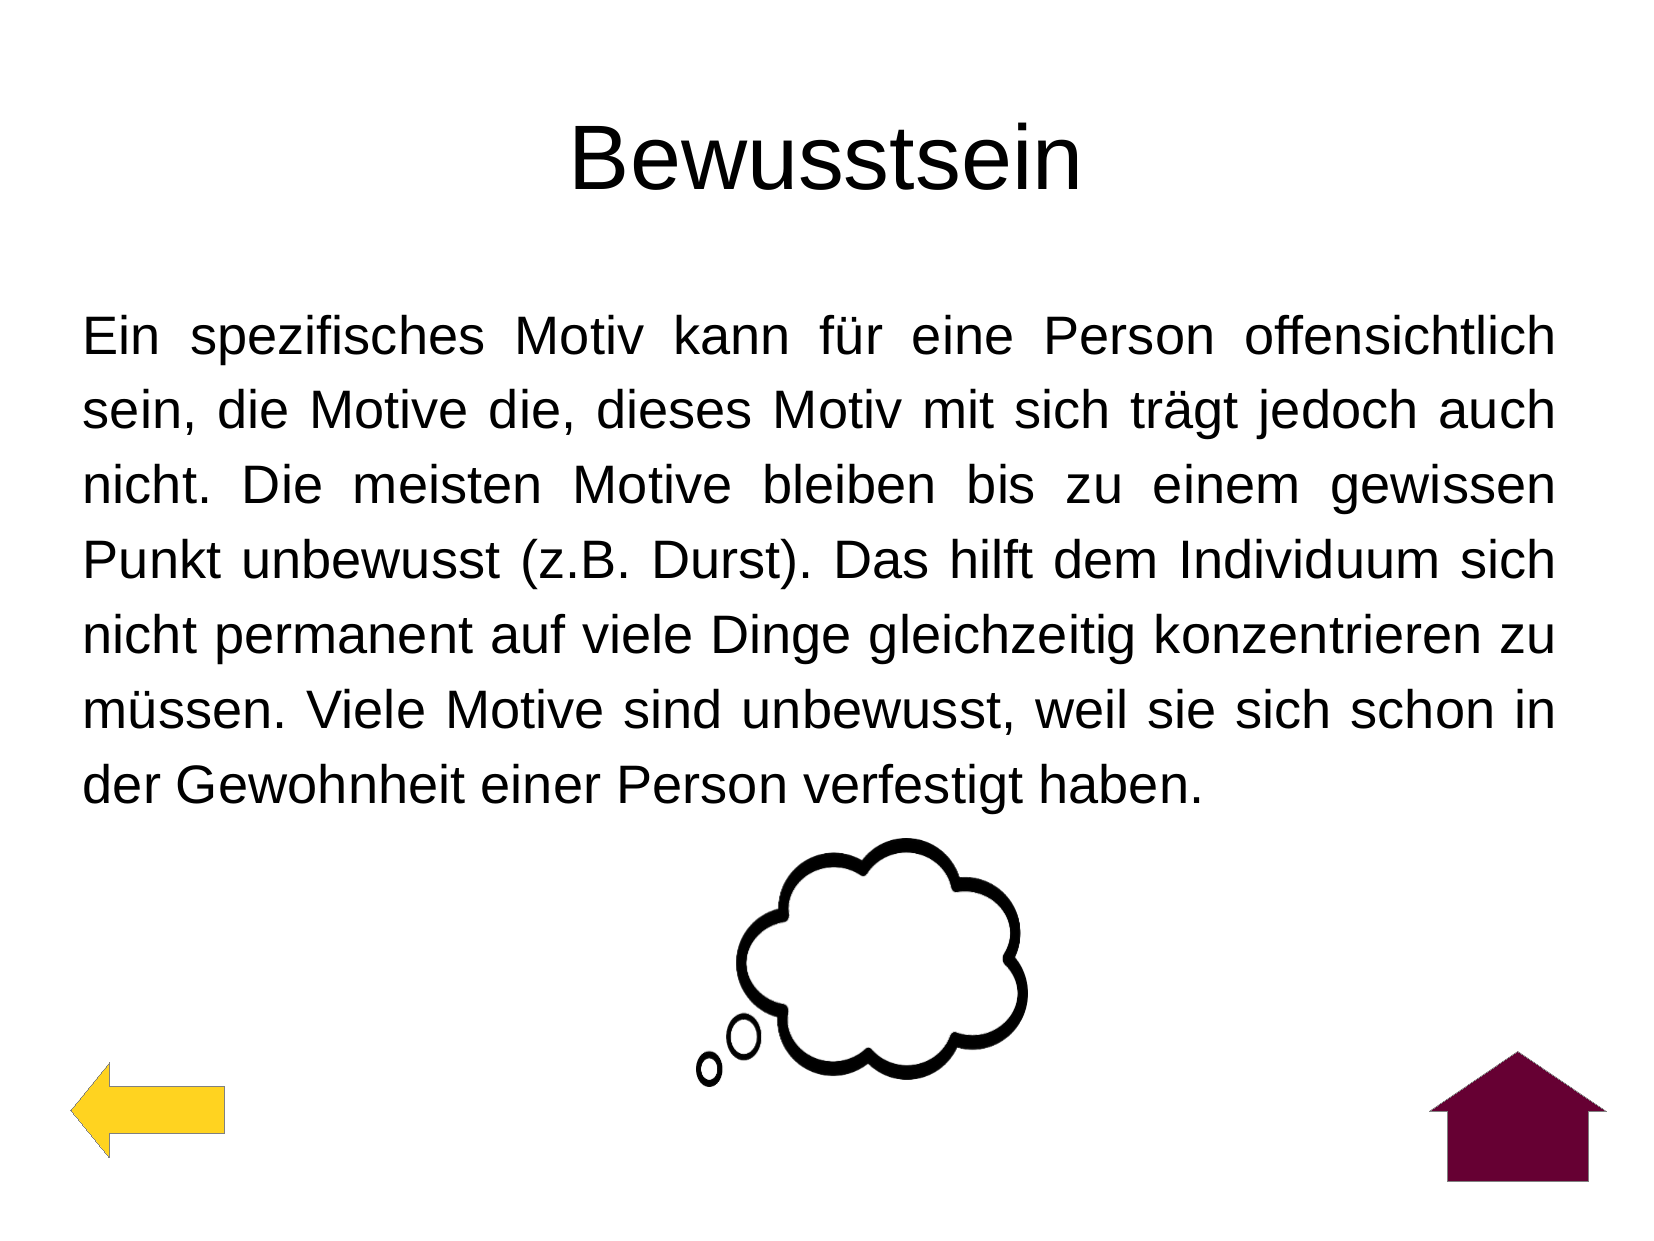

# Bewusstsein
Ein spezifisches Motiv kann für eine Person offensichtlich sein, die Motive die, dieses Motiv mit sich trägt jedoch auch nicht. Die meisten Motive bleiben bis zu einem gewissen Punkt unbewusst (z.B. Durst). Das hilft dem Individuum sich nicht permanent auf viele Dinge gleichzeitig konzentrieren zu müssen. Viele Motive sind unbewusst, weil sie sich schon in der Gewohnheit einer Person verfestigt haben.